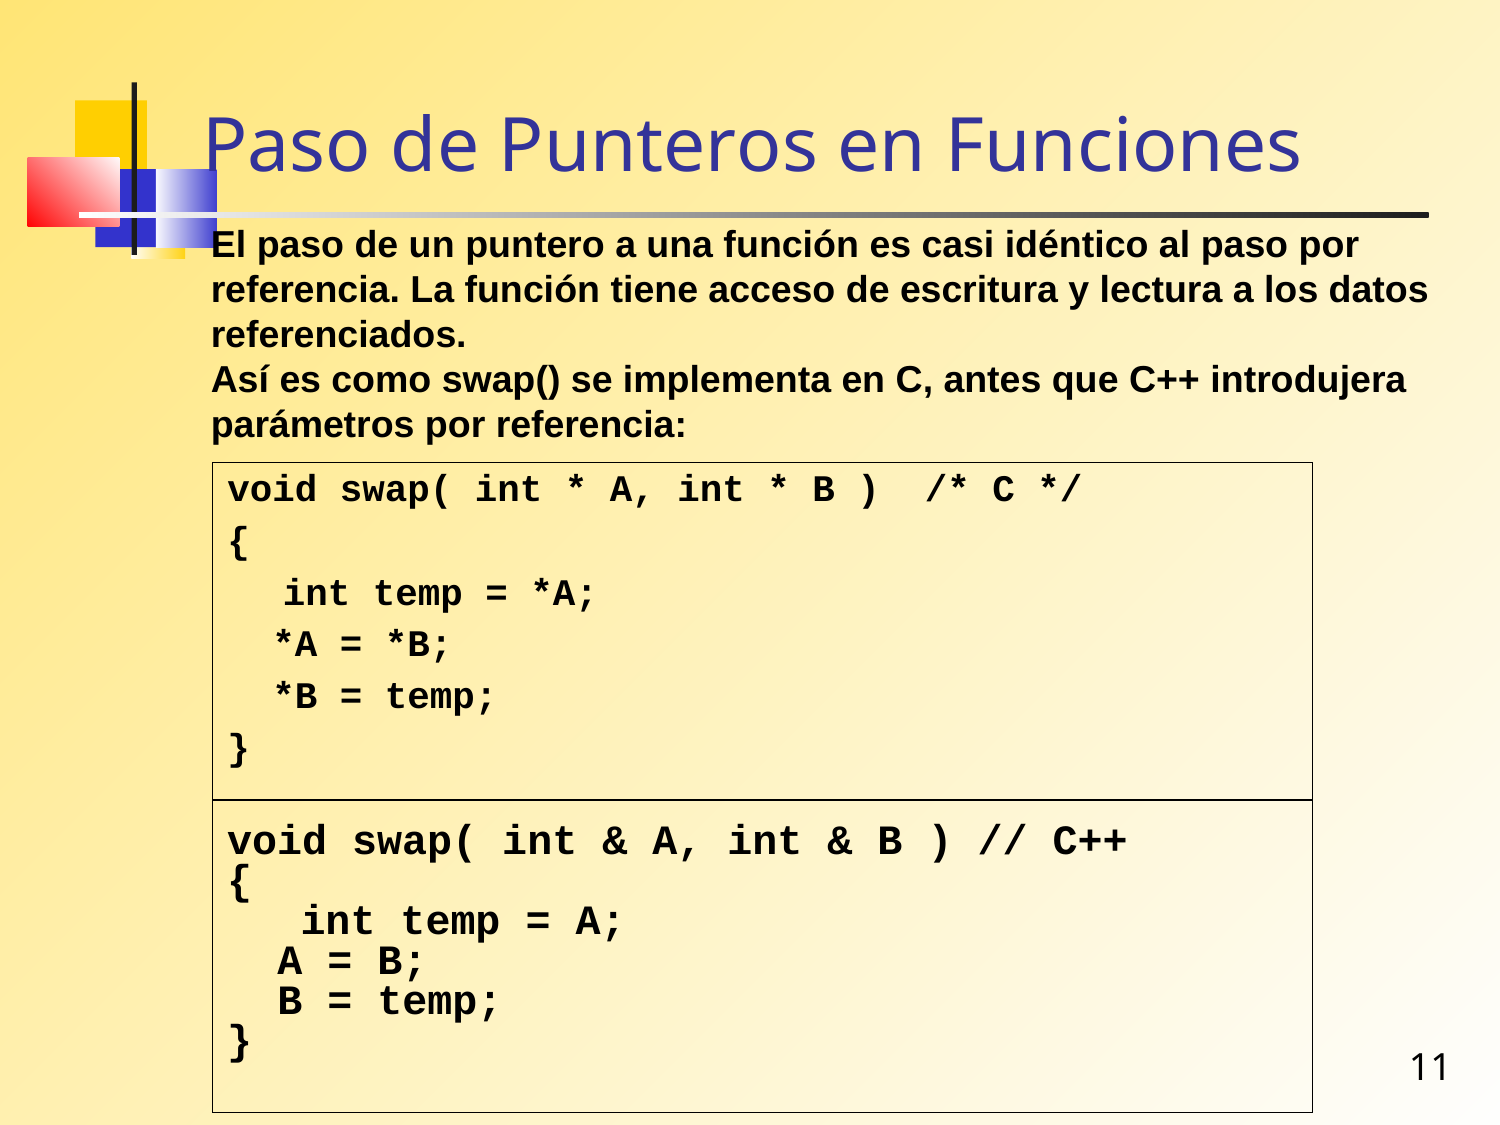

# Paso de Punteros en Funciones
El paso de un puntero a una función es casi idéntico al paso por referencia. La función tiene acceso de escritura y lectura a los datos referenciados.
Así es como swap() se implementa en C, antes que C++ introdujera parámetros por referencia:
void swap( int * A, int * B ) /* C */
{
	int temp = *A;
 *A = *B;
 *B = temp;
}
void swap( int & A, int & B ) // C++
{
	int temp = A;
 A = B;
 B = temp;
}
11